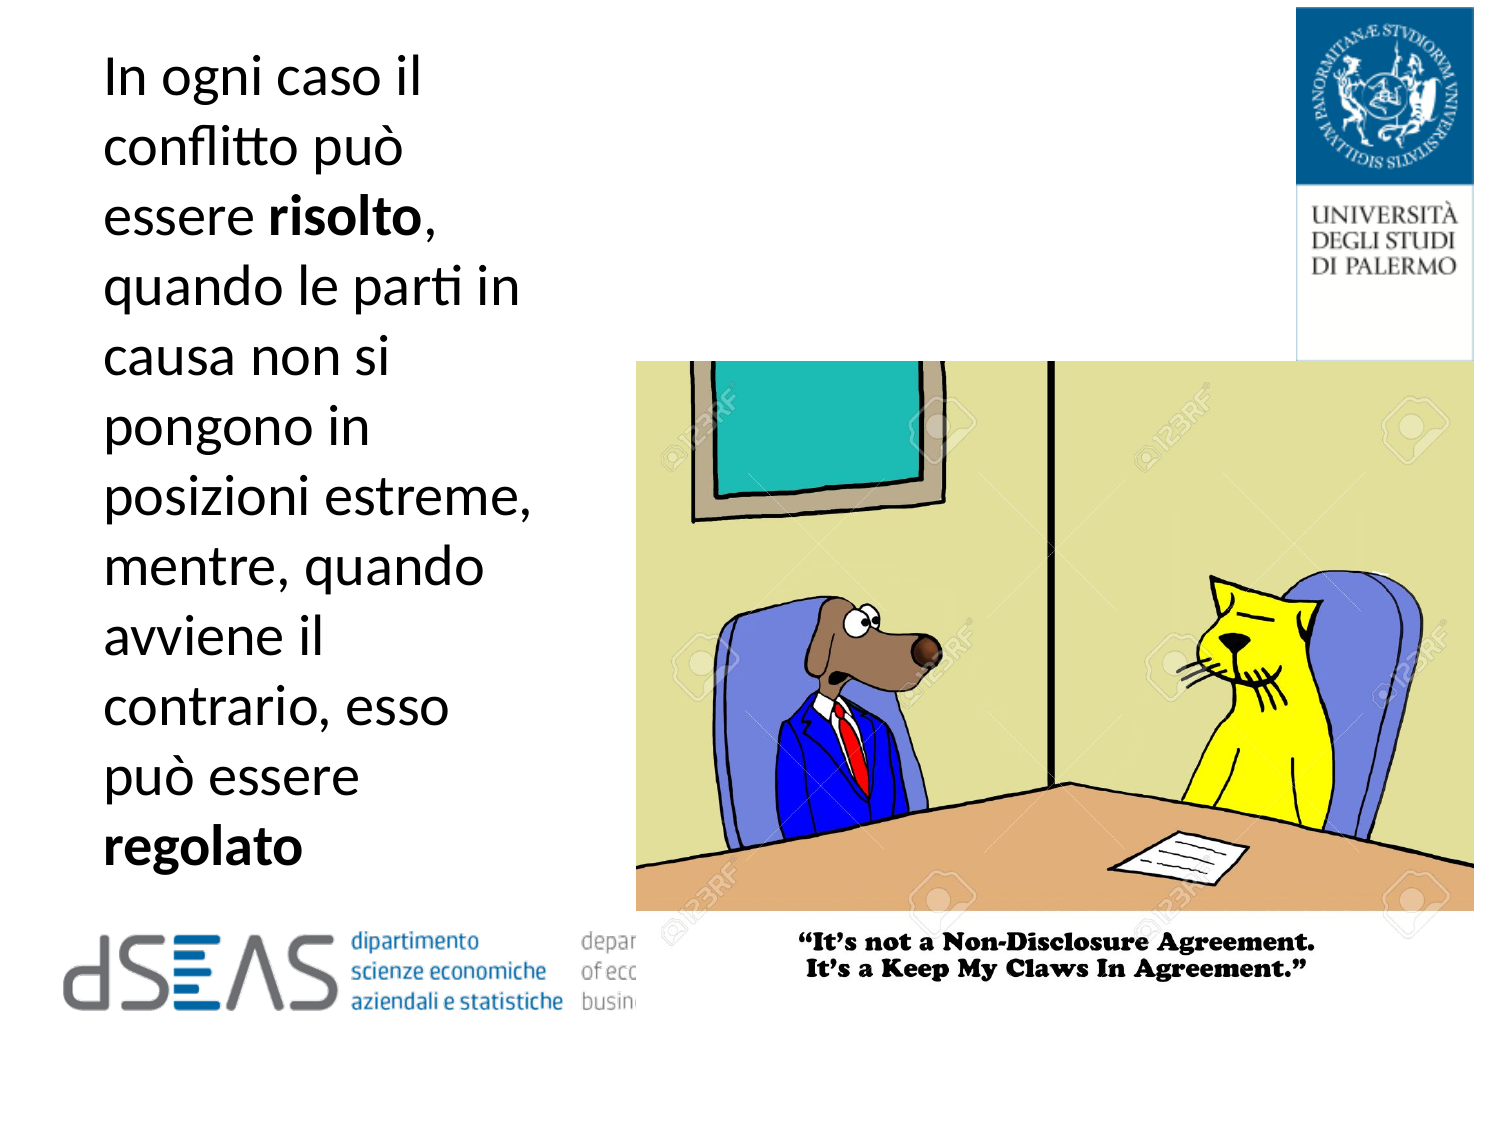

In ogni caso il conflitto può essere risolto, quando le parti in causa non si pongono in posizioni estreme, mentre, quando avviene il contrario, esso può essere regolato